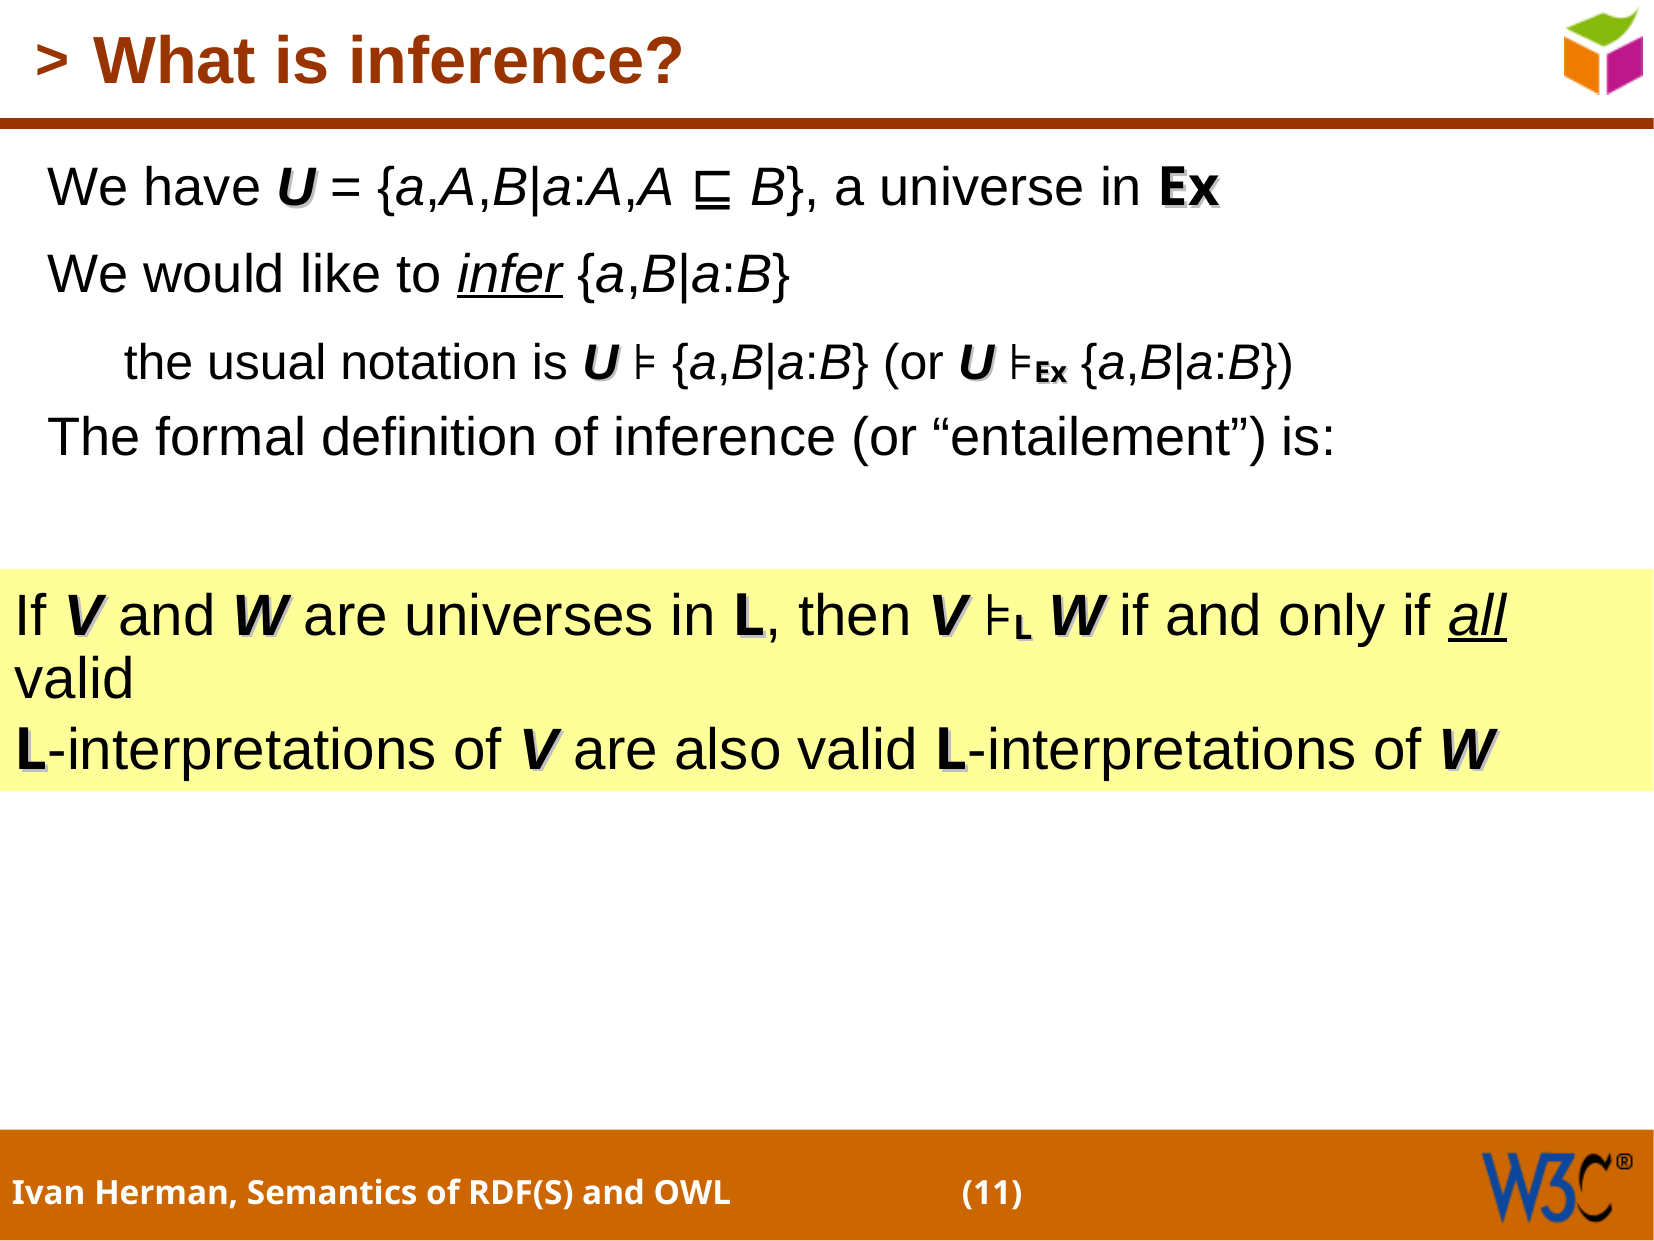

# What is inference?
We have U = {a,A,B|a:A,A ⊑ B}, a universe in Ex
We would like to infer {a,B|a:B}
the usual notation is U ⊧ {a,B|a:B} (or U ⊧Ex {a,B|a:B})
The formal definition of inference (or “entailement”) is:
If V and W are universes in L, then V ⊧L W if and only if all valid
L-interpretations of V are also valid L-interpretations of W